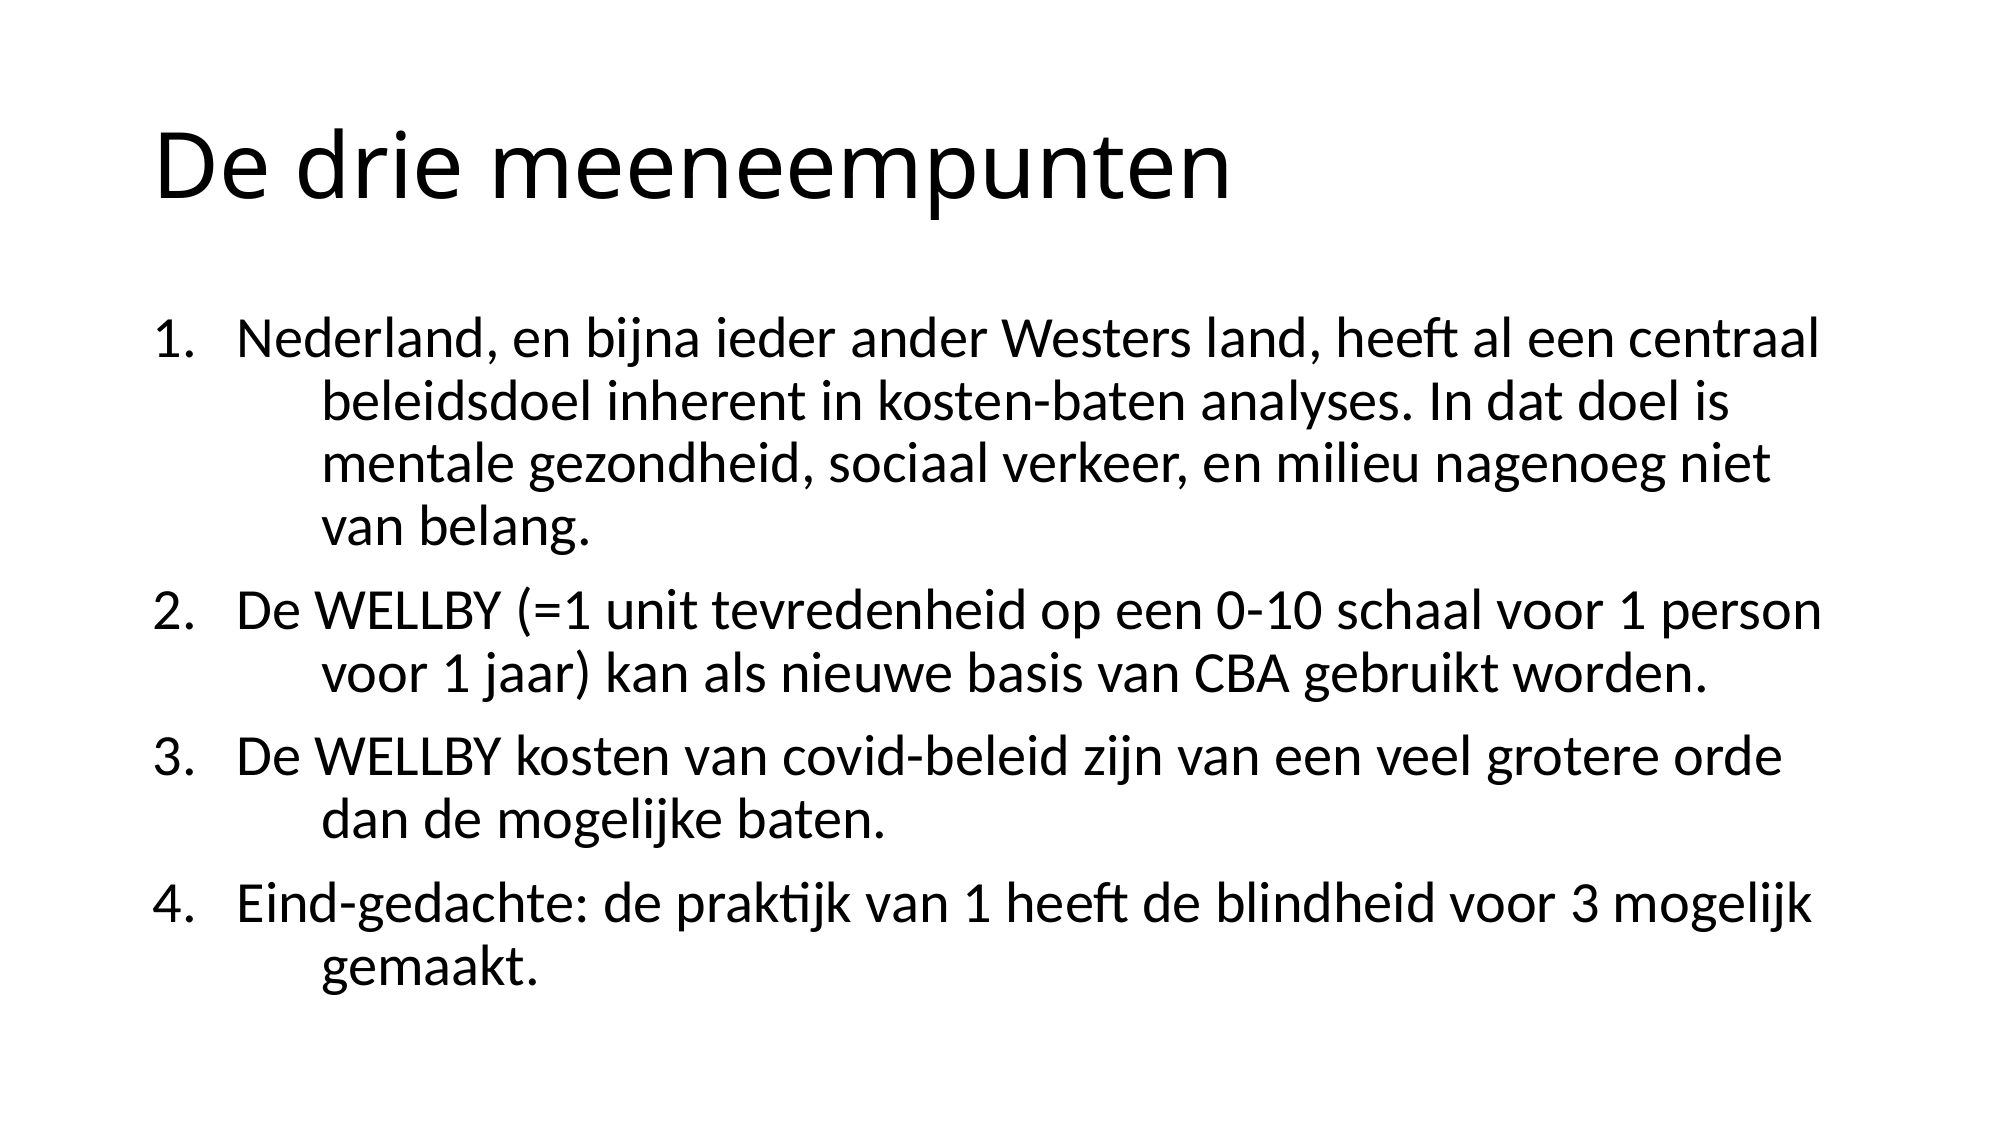

# De drie meeneempunten
Nederland, en bijna ieder ander Westers land, heeft al een centraal beleidsdoel inherent in kosten-baten analyses. In dat doel is mentale gezondheid, sociaal verkeer, en milieu nagenoeg niet van belang.
De WELLBY (=1 unit tevredenheid op een 0-10 schaal voor 1 person voor 1 jaar) kan als nieuwe basis van CBA gebruikt worden.
De WELLBY kosten van covid-beleid zijn van een veel grotere orde dan de mogelijke baten.
Eind-gedachte: de praktijk van 1 heeft de blindheid voor 3 mogelijk gemaakt.